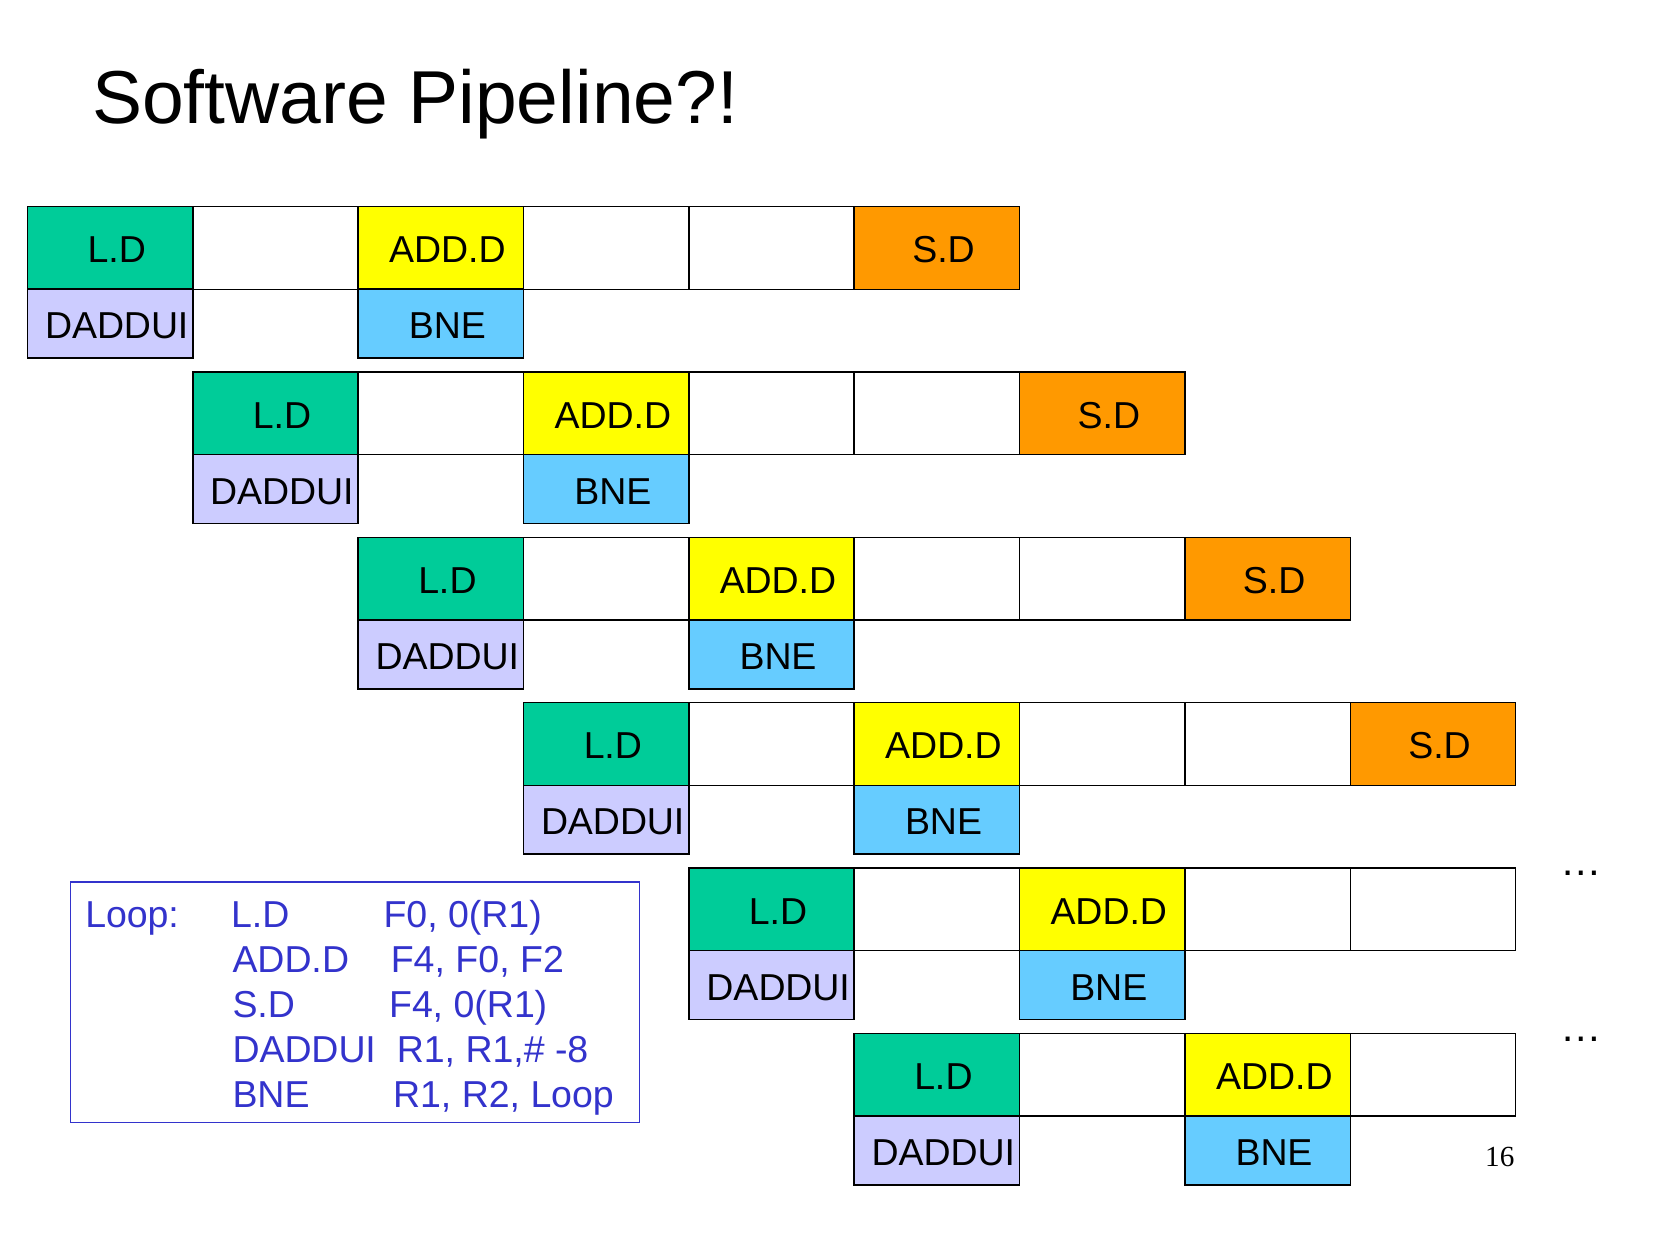

Software Pipeline?!
L.D
ADD.D
S.D
DADDUI
BNE
L.D
ADD.D
S.D
DADDUI
BNE
L.D
ADD.D
S.D
DADDUI
BNE
L.D
ADD.D
S.D
DADDUI
BNE
…
L.D
ADD.D
Loop: L.D F0, 0(R1)
 ADD.D F4, F0, F2
 S.D F4, 0(R1)
 DADDUI R1, R1,# -8
 BNE R1, R2, Loop
DADDUI
BNE
…
L.D
ADD.D
DADDUI
BNE